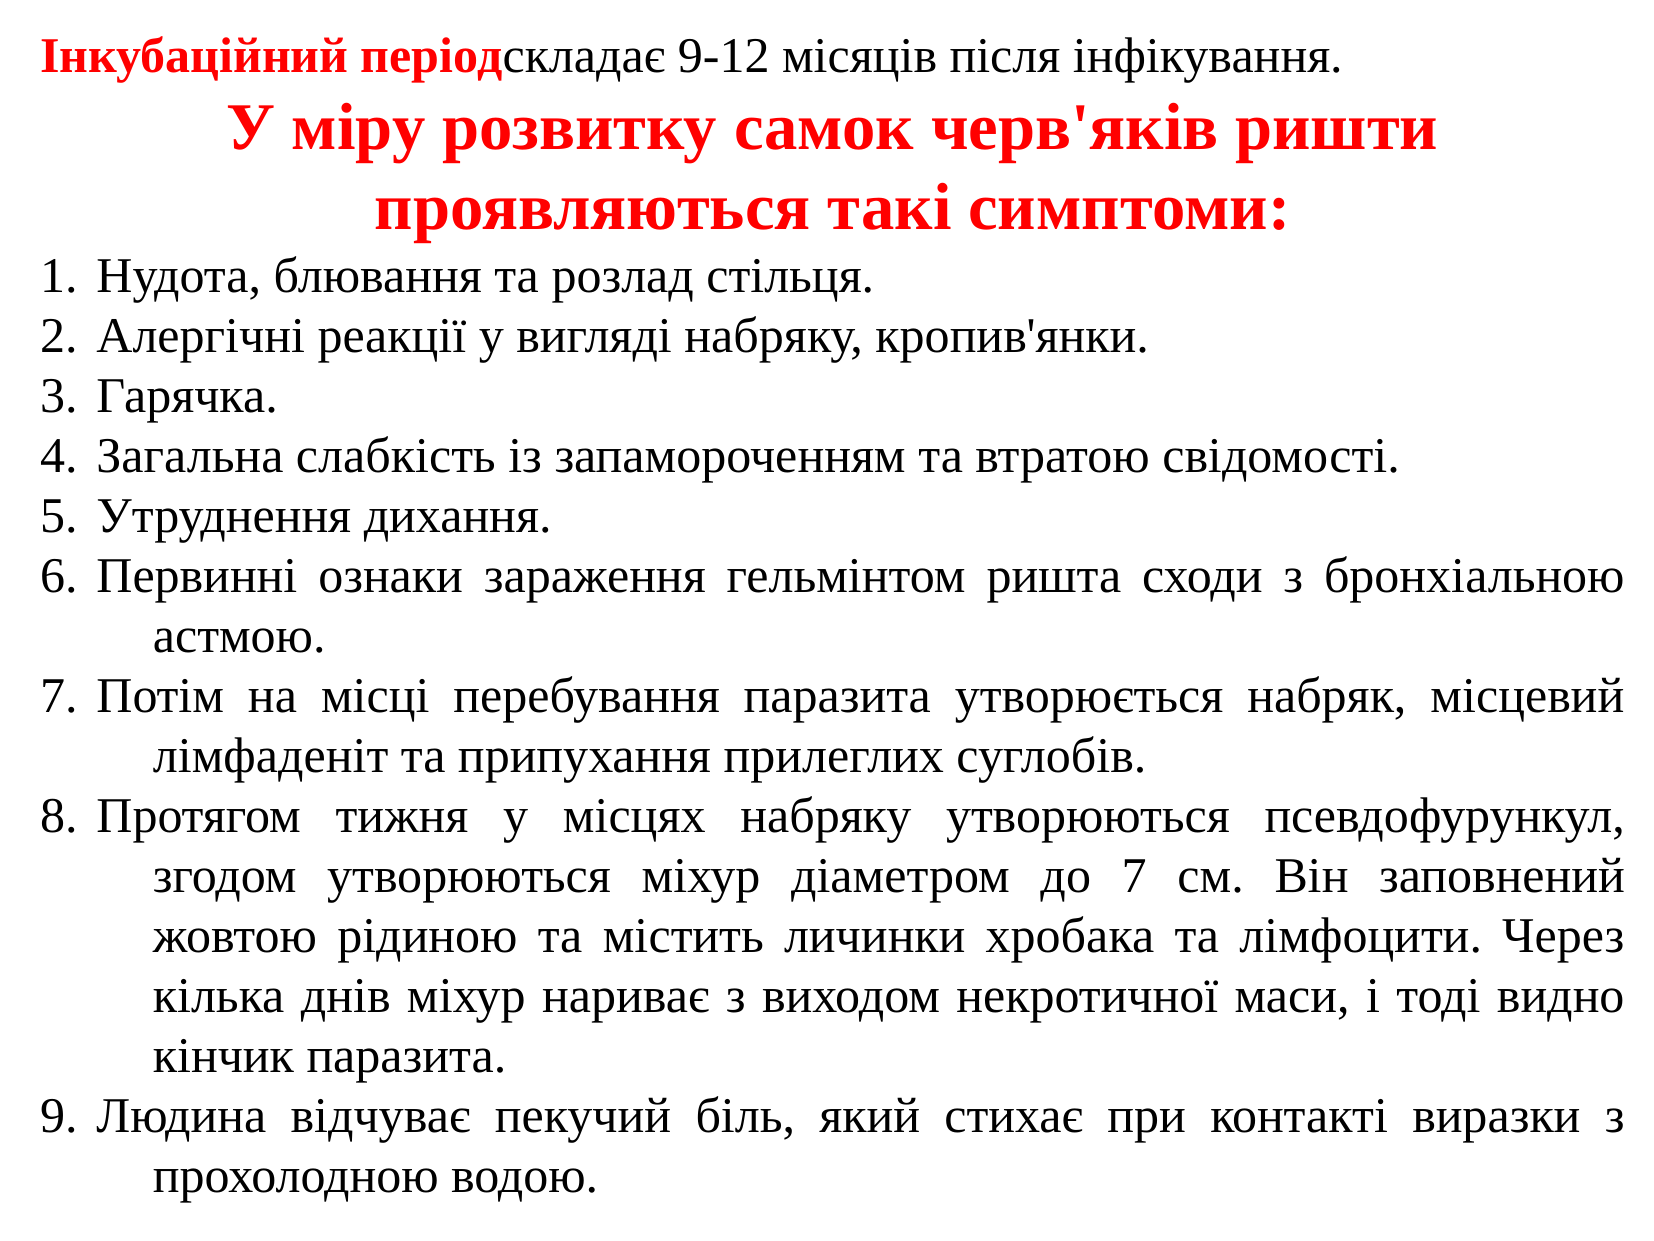

Інкубаційний періодскладає 9-12 місяців після інфікування.
У міру розвитку самок черв'яків ришти проявляються такі симптоми:
Нудота, блювання та розлад стільця.
Алергічні реакції у вигляді набряку, кропив'янки.
Гарячка.
Загальна слабкість із запамороченням та втратою свідомості.
Утруднення дихання.
Первинні ознаки зараження гельмінтом ришта сходи з бронхіальною астмою.
Потім на місці перебування паразита утворюється набряк, місцевий лімфаденіт та припухання прилеглих суглобів.
Протягом тижня у місцях набряку утворюються псевдофурункул, згодом утворюються міхур діаметром до 7 см. Він заповнений жовтою рідиною та містить личинки хробака та лімфоцити. Через кілька днів міхур нариває з виходом некротичної маси, і тоді видно кінчик паразита.
Людина відчуває пекучий біль, який стихає при контакті виразки з прохолодною водою.